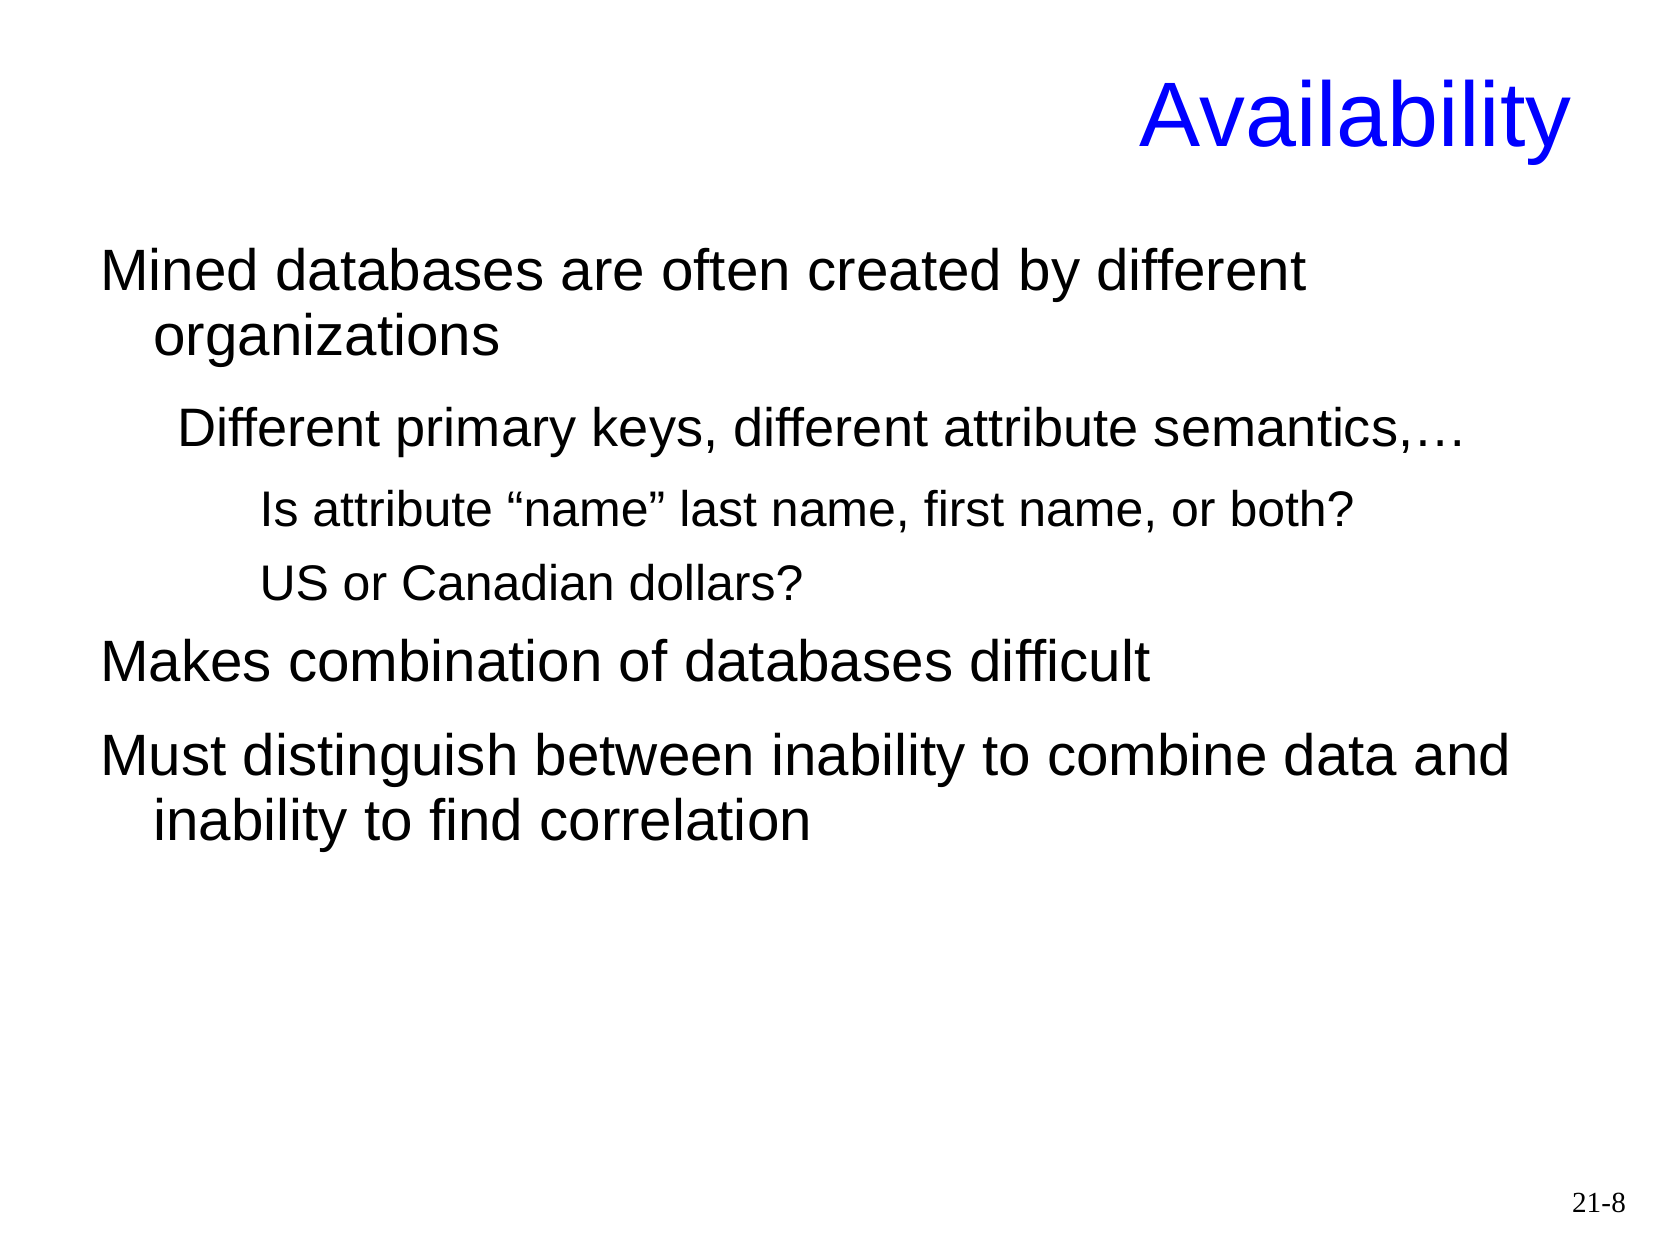

# Availability
Mined databases are often created by different organizations
Different primary keys, different attribute semantics,…
Is attribute “name” last name, first name, or both?
US or Canadian dollars?
Makes combination of databases difficult
Must distinguish between inability to combine data and inability to find correlation